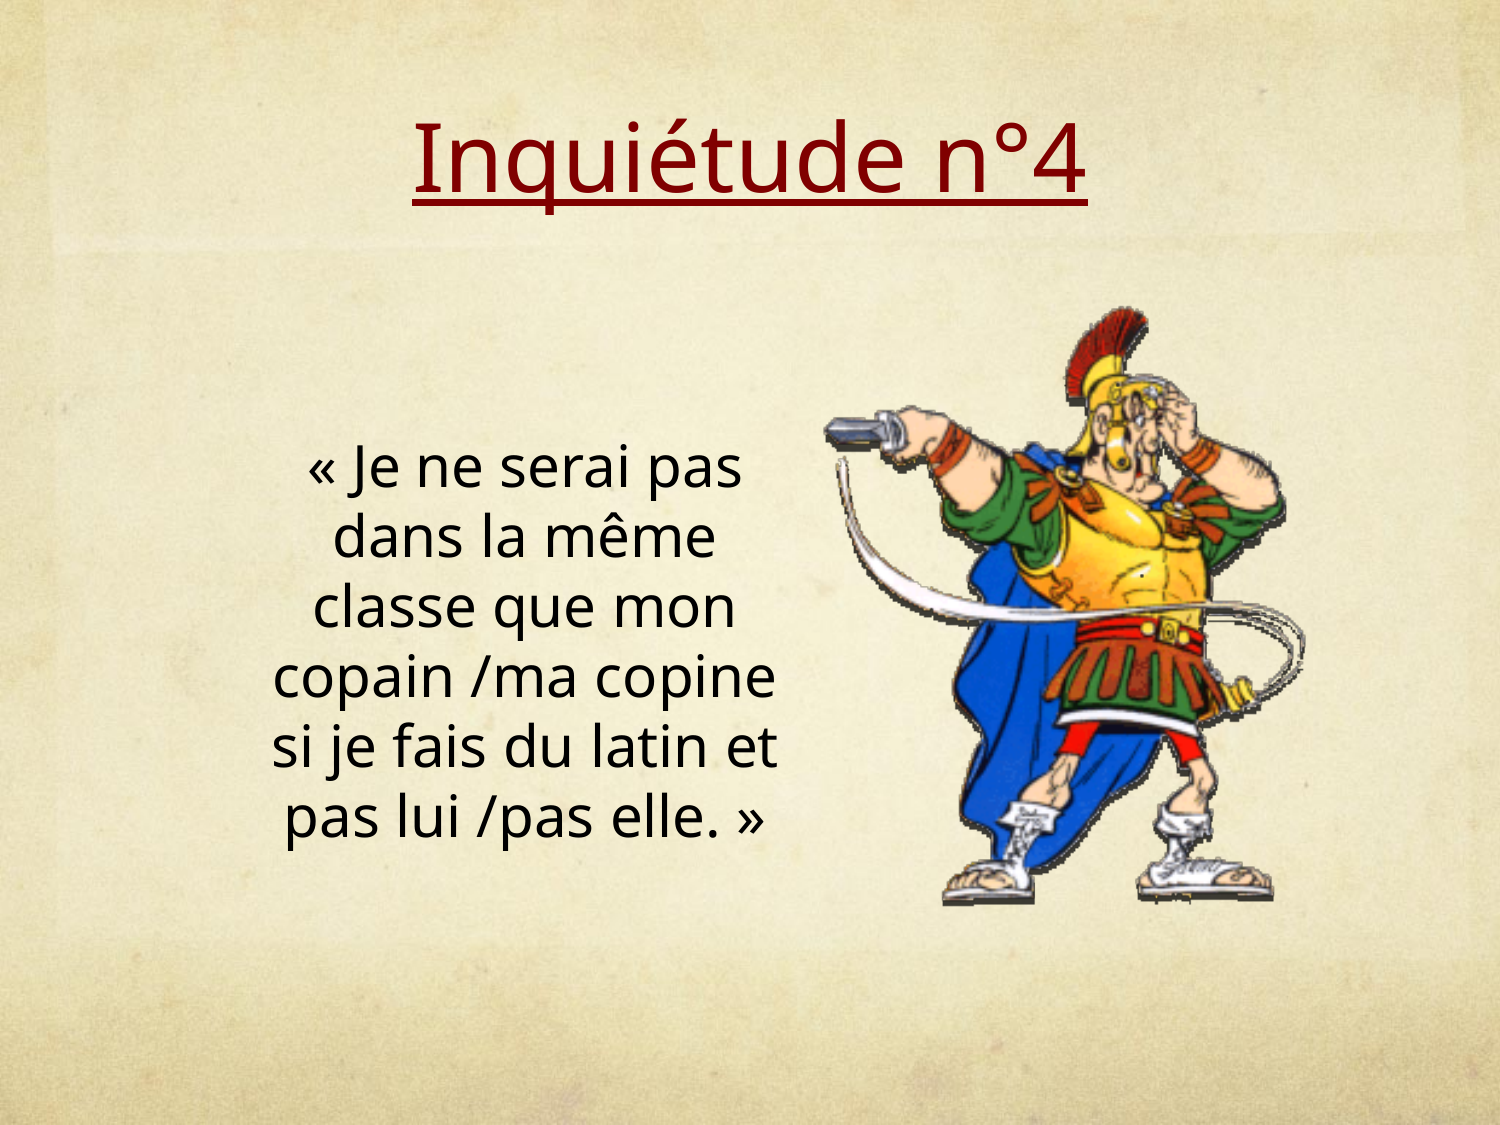

# Inquiétude n°4
« Je ne serai pas dans la même classe que mon copain /ma copine si je fais du latin et pas lui /pas elle. »